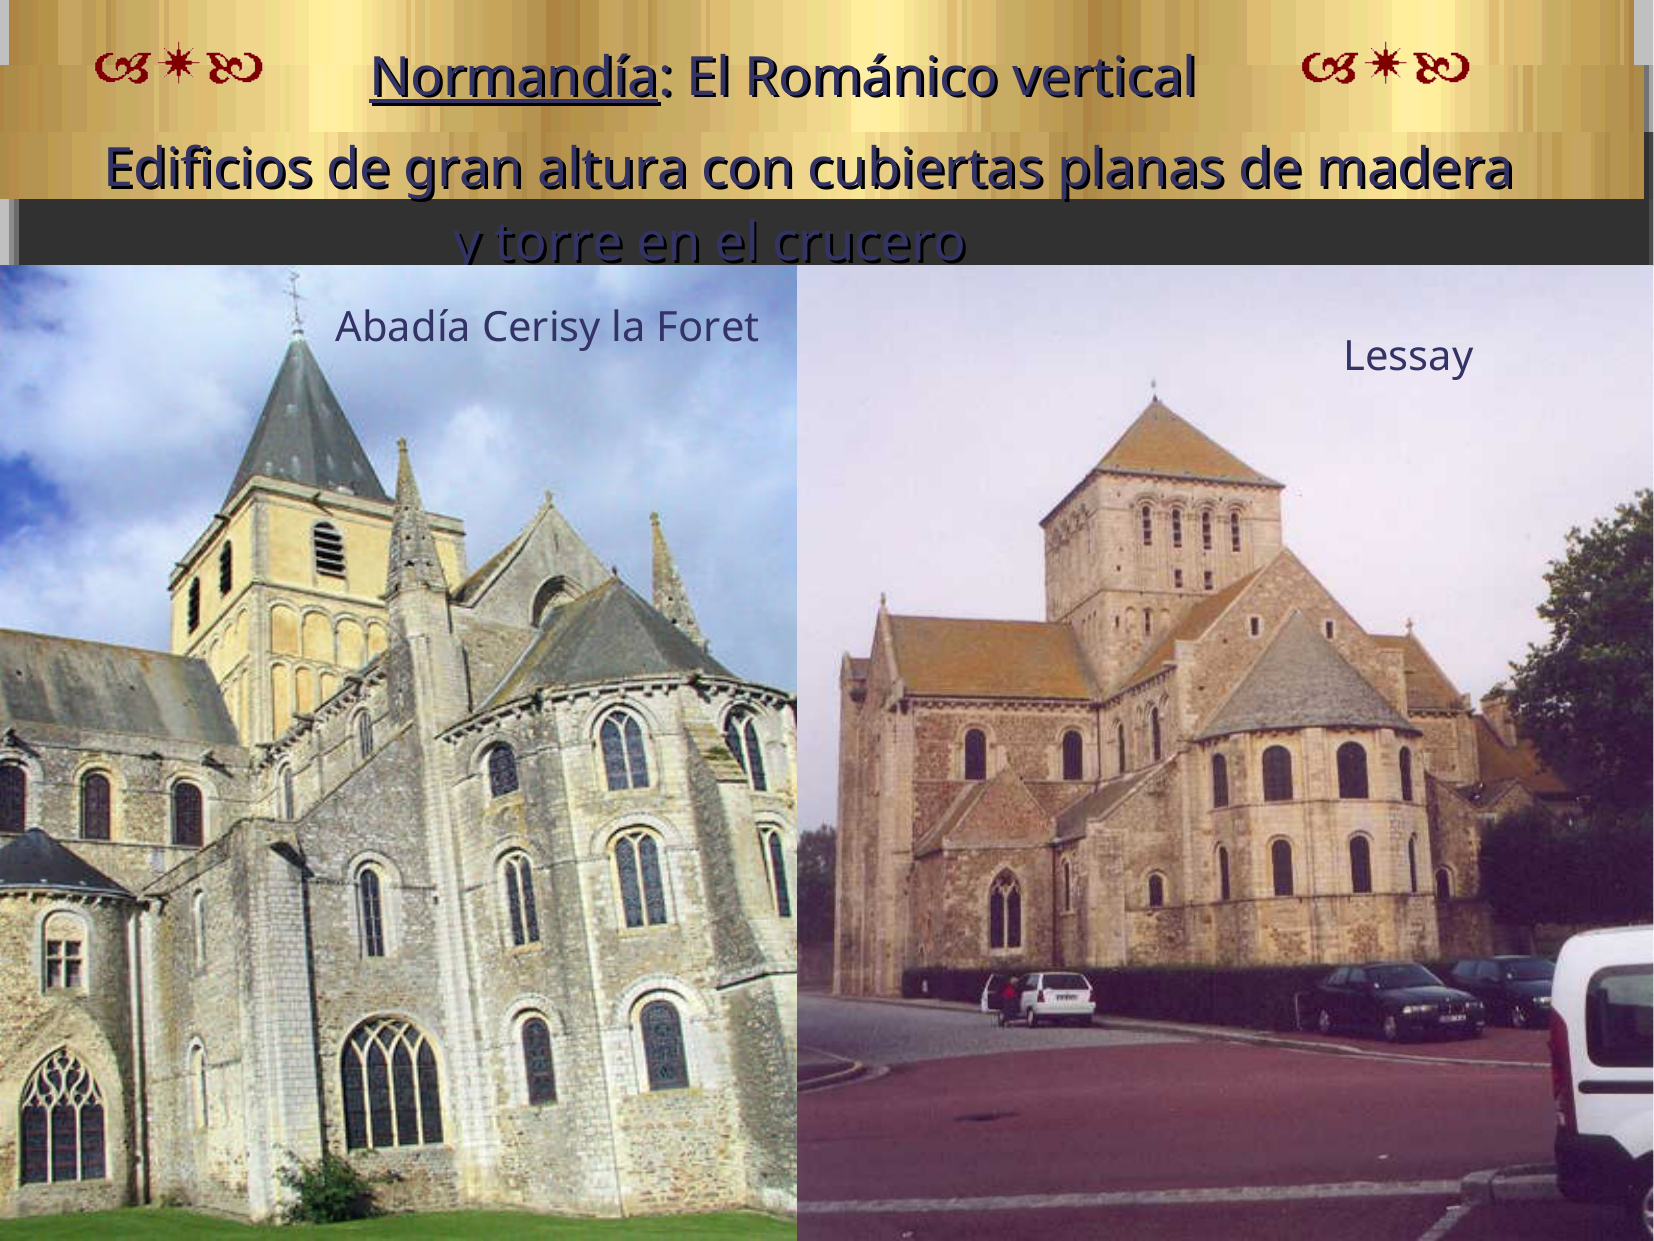

Normandía: El Románico vertical
Edificios de gran altura con cubiertas planas de madera
 y torre en el crucero
Abadía Cerisy la Foret
Lessay